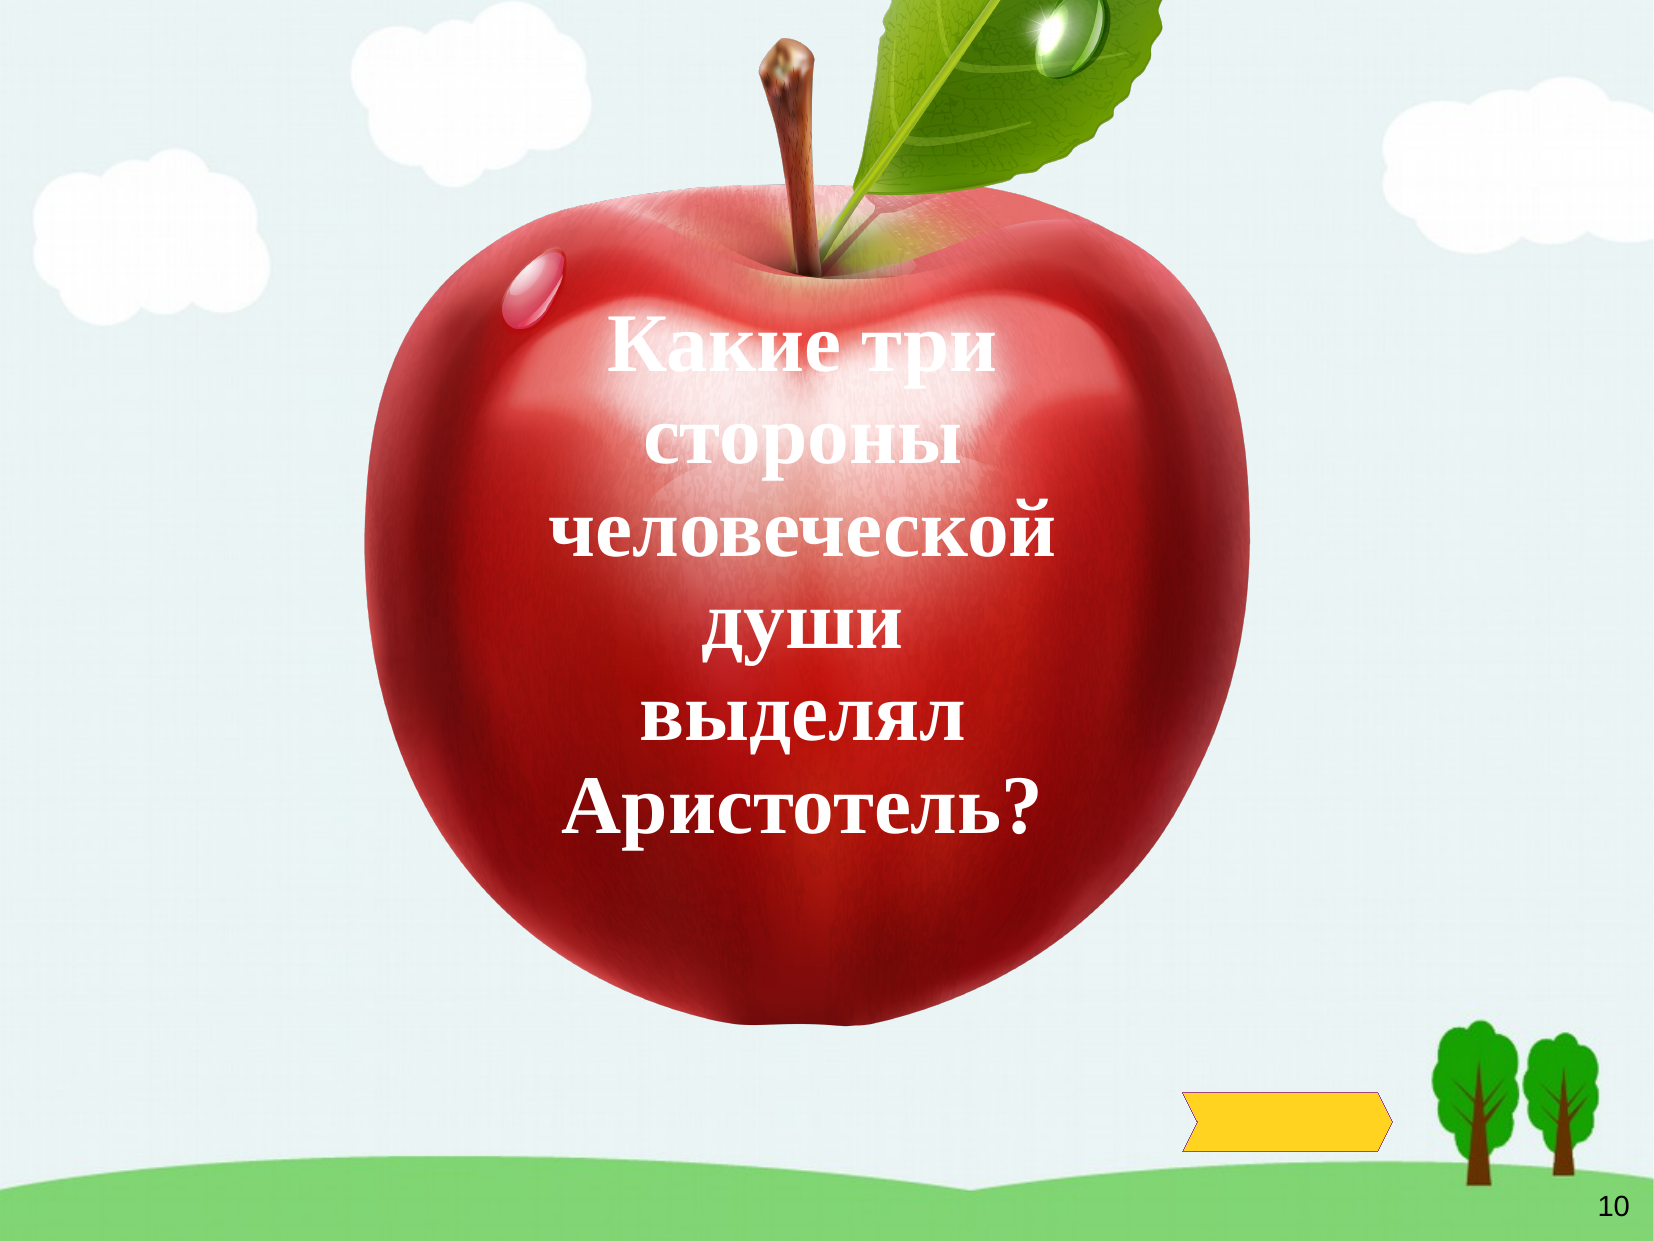

Какие три стороны
человеческой души
выделял Аристотель?
10